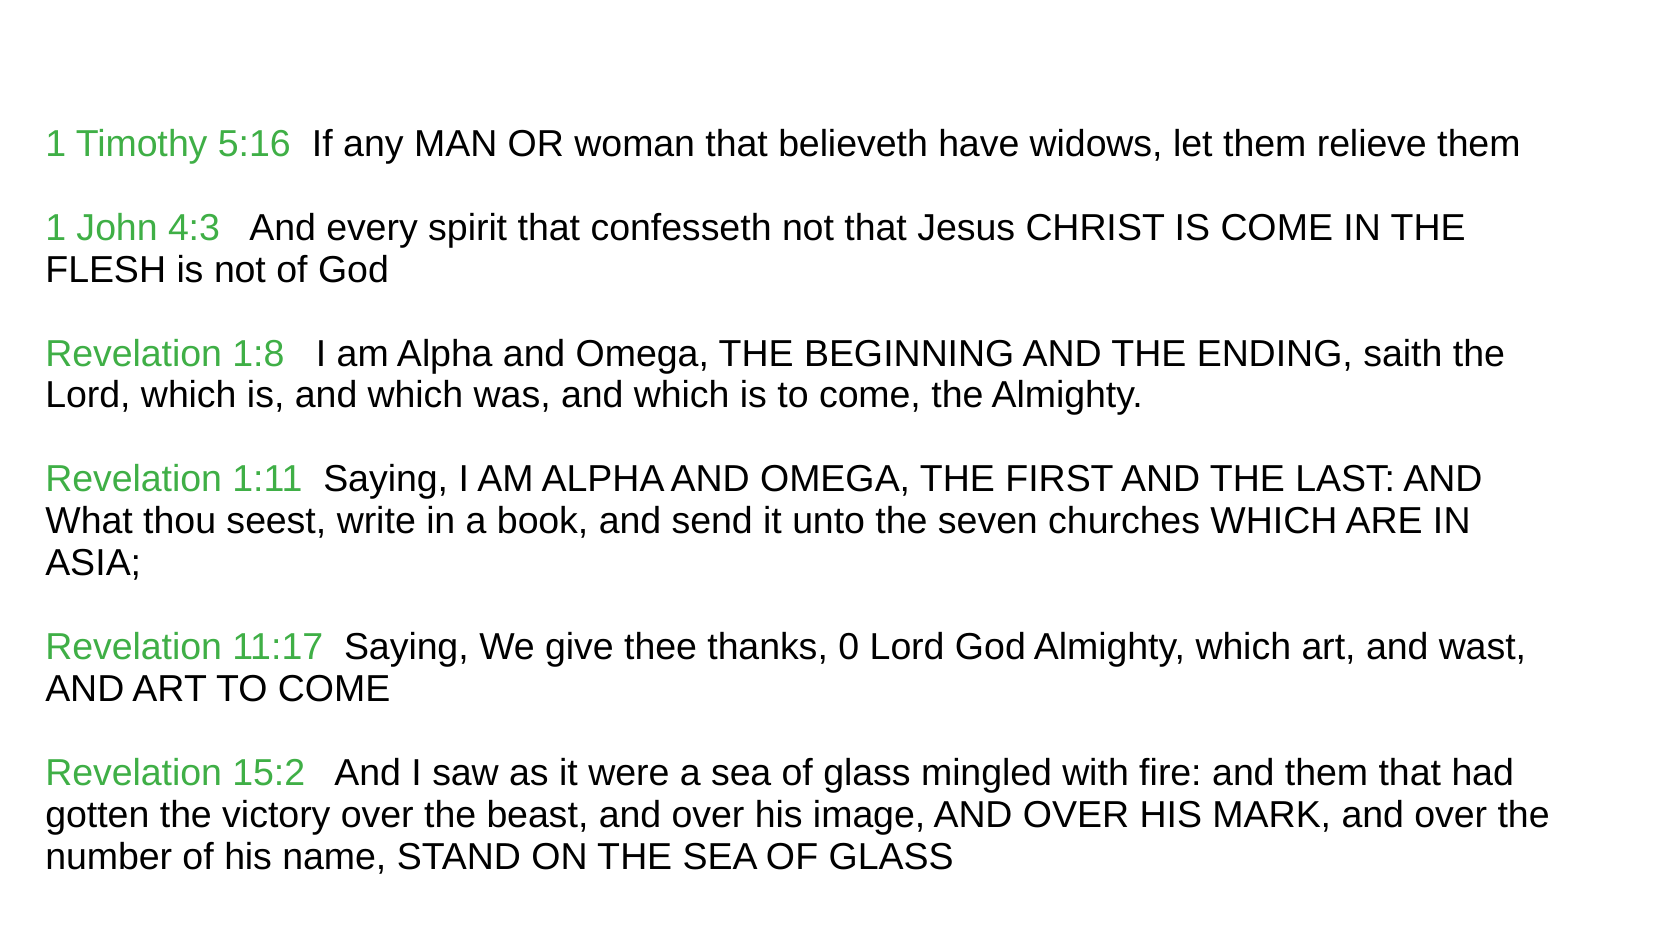

1 Timothy 5:16 If any MAN OR woman that believeth have widows, let them relieve them
1 John 4:3 And every spirit that confesseth not that Jesus CHRIST IS COME IN THE FLESH is not of God
Revelation 1:8 I am Alpha and Omega, THE BEGINNING AND THE ENDING, saith the Lord, which is, and which was, and which is to come, the Almighty.
Revelation 1:11 Saying, I AM ALPHA AND OMEGA, THE FIRST AND THE LAST: AND What thou seest, write in a book, and send it unto the seven churches WHICH ARE IN ASIA;
Revelation 11:17 Saying, We give thee thanks, 0 Lord God Almighty, which art, and wast, AND ART TO COME
Revelation 15:2 And I saw as it were a sea of glass mingled with fire: and them that had gotten the victory over the beast, and over his image, AND OVER HIS MARK, and over the number of his name, STAND ON THE SEA OF GLASS